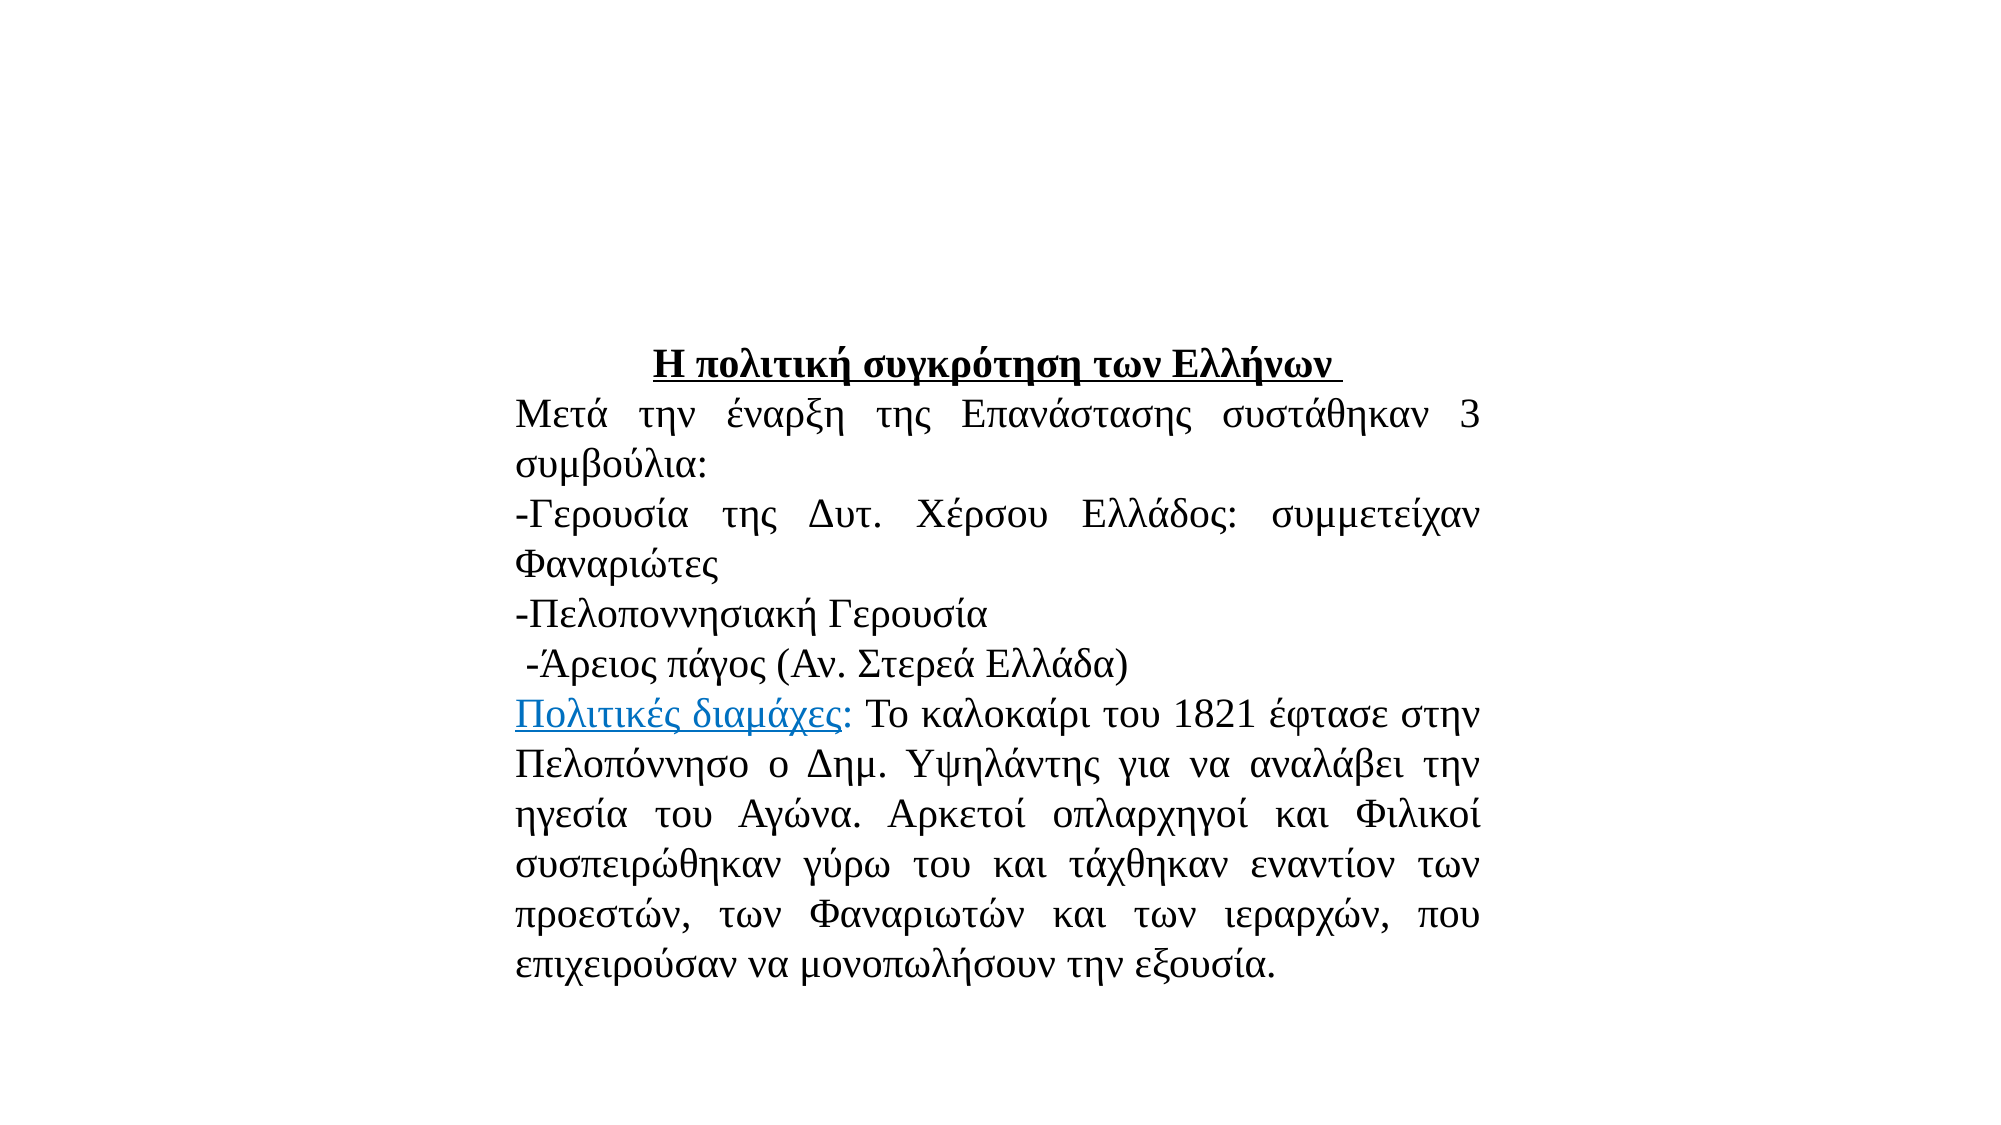

H πολιτική συγκρότηση των Ελλήνων
Μετά την έναρξη της Επανάστασης συστάθηκαν 3 συμβούλια:
-Γερουσία της Δυτ. Χέρσου Ελλάδος: συμμετείχαν Φαναριώτες
-Πελοποννησιακή Γερουσία
 -Άρειος πάγος (Αν. Στερεά Ελλάδα)
Πολιτικές διαμάχες: Το καλοκαίρι του 1821 έφτασε στην Πελοπόννησο ο Δημ. Υψηλάντης για να αναλάβει την ηγεσία του Αγώνα. Αρκετοί οπλαρχηγοί και Φιλικοί συσπειρώθηκαν γύρω του και τάχθηκαν εναντίον των προεστών, των Φαναριωτών και των ιεραρχών, που επιχειρούσαν να μονοπωλήσουν την εξουσία.